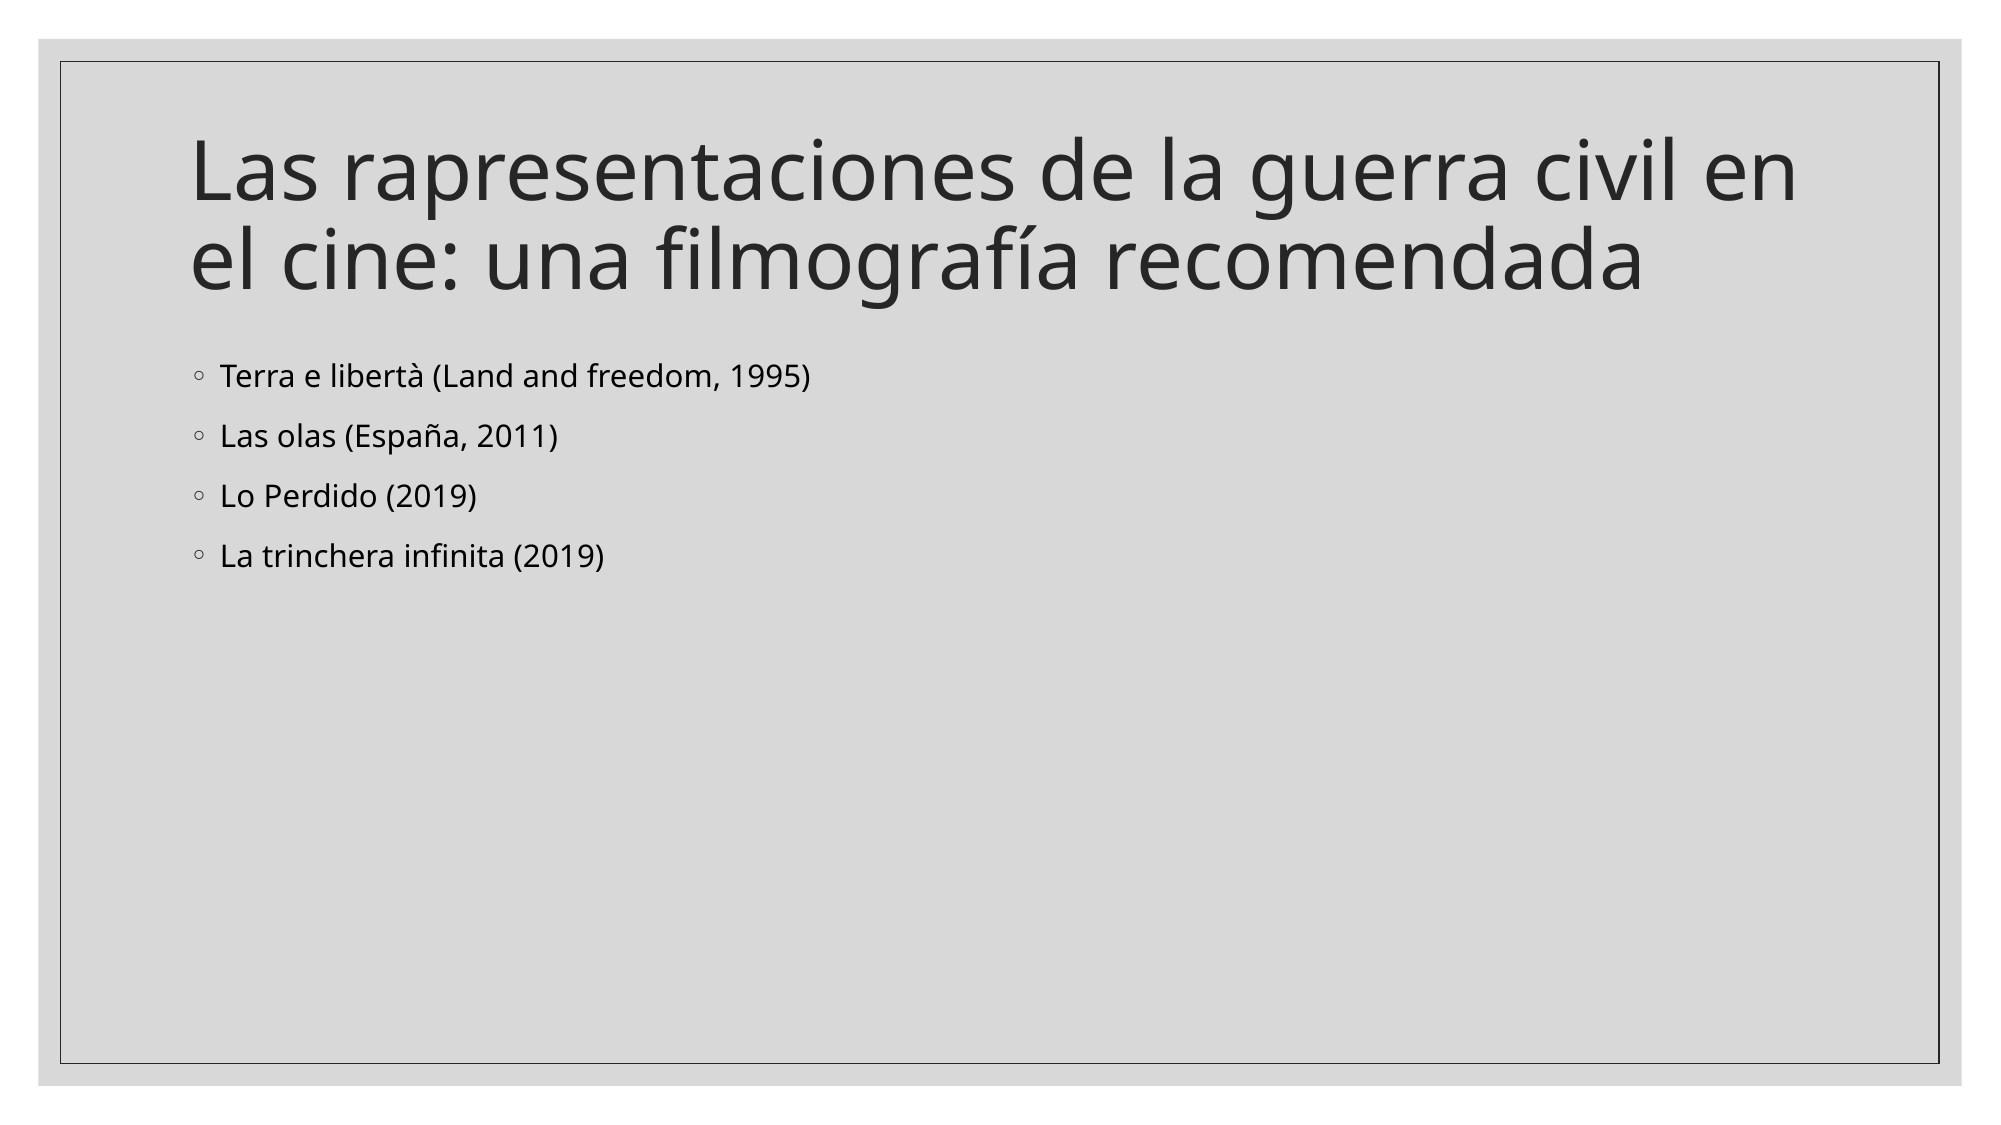

# Las rapresentaciones de la guerra civil en el cine: una filmografía recomendada
Terra e libertà (Land and freedom, 1995)
Las olas (España, 2011)
Lo Perdido (2019)
La trinchera infinita (2019)